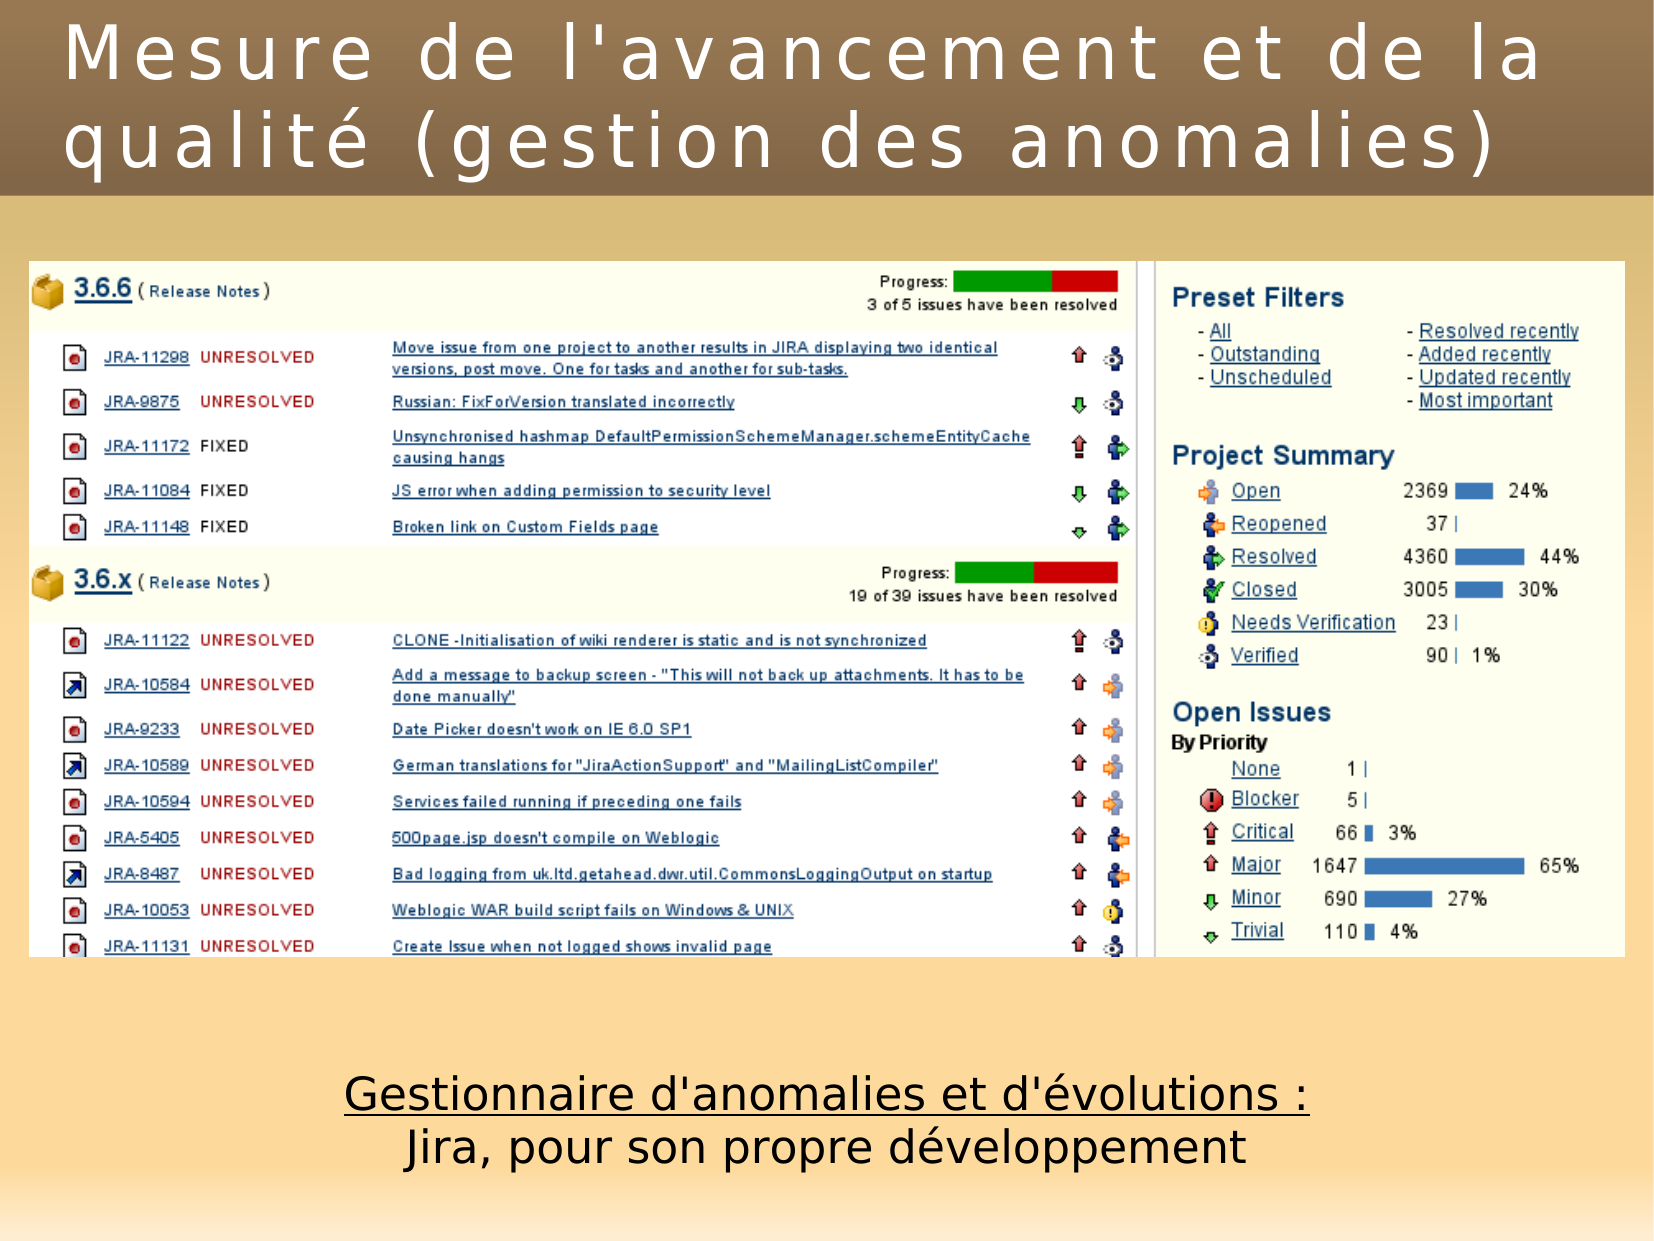

# Mesure de l'avancement et de la qualité (gestion des anomalies)
Gestionnaire d'anomalies et d'évolutions :
Jira, pour son propre développement